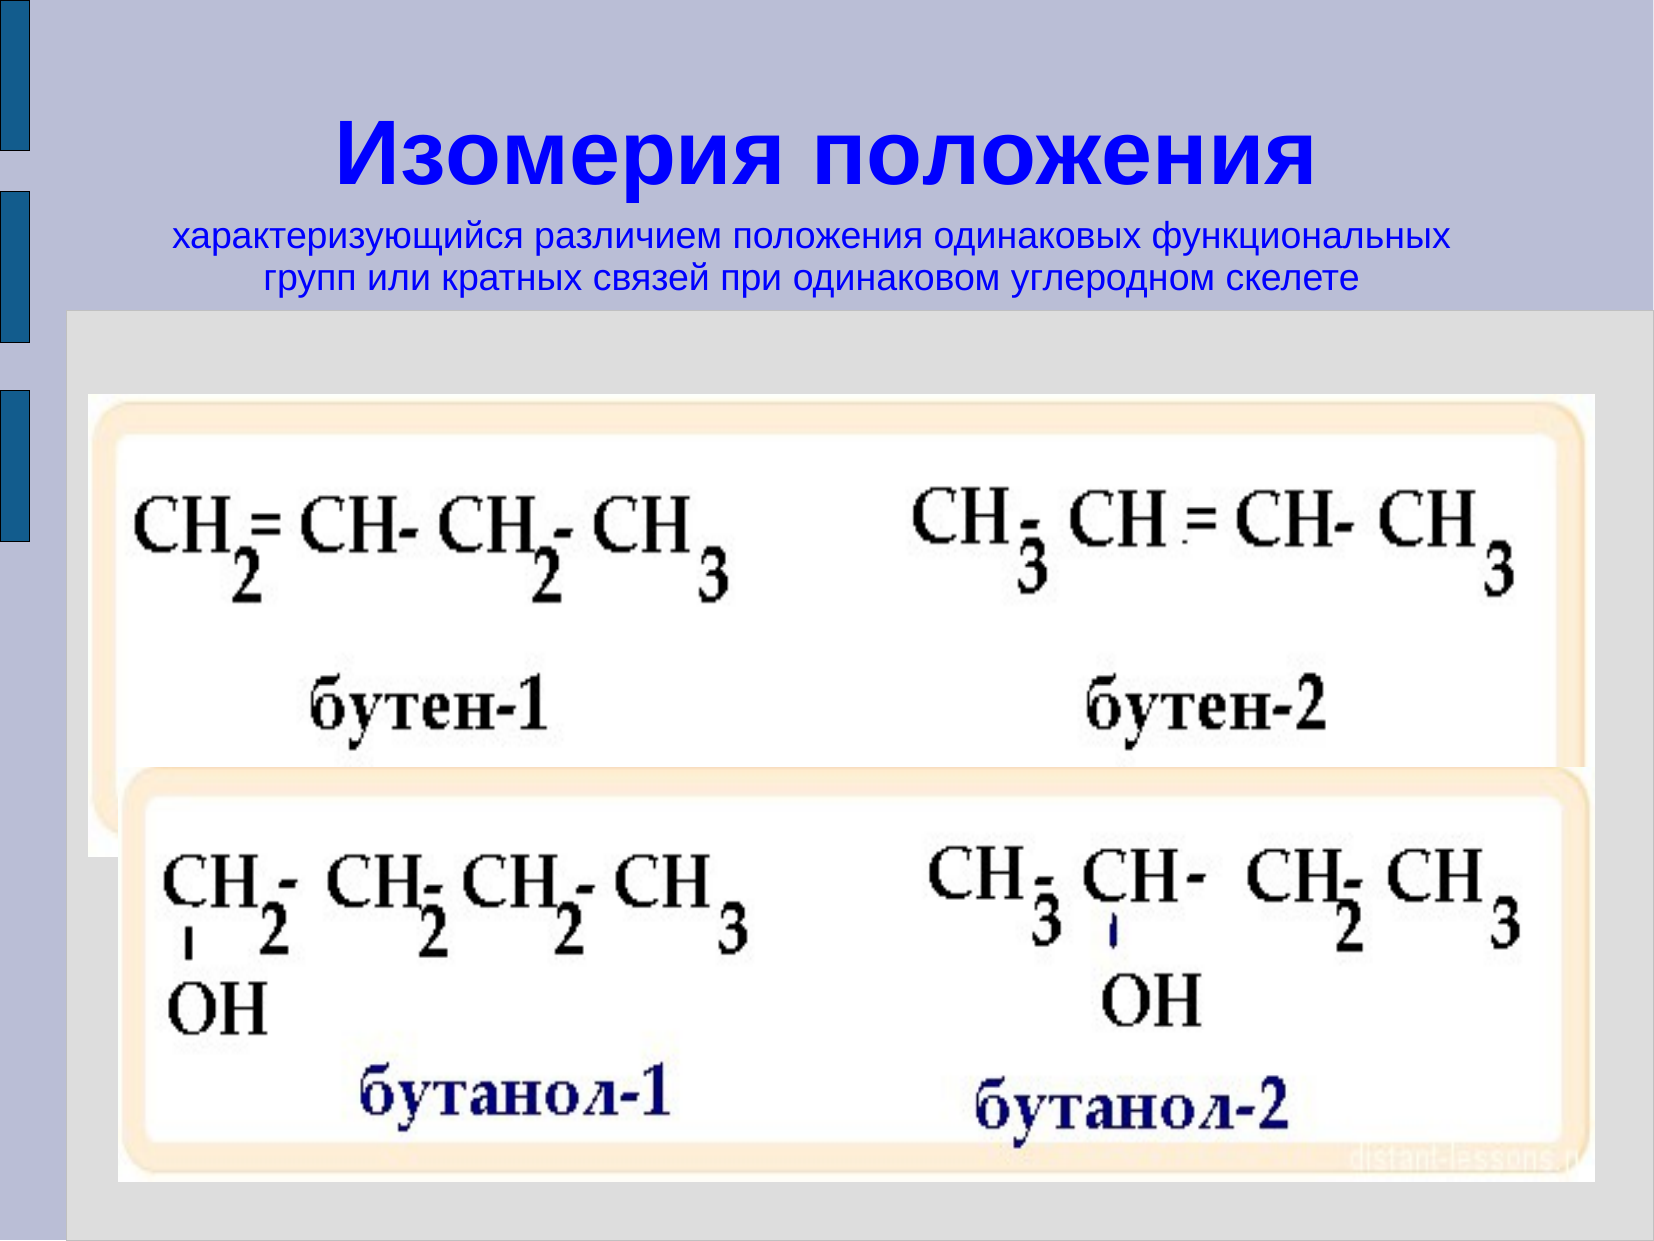

# Изомерия положения
характеризующийся различием положения одинаковых функциональных групп или кратных связей при одинаковом углеродном скелете